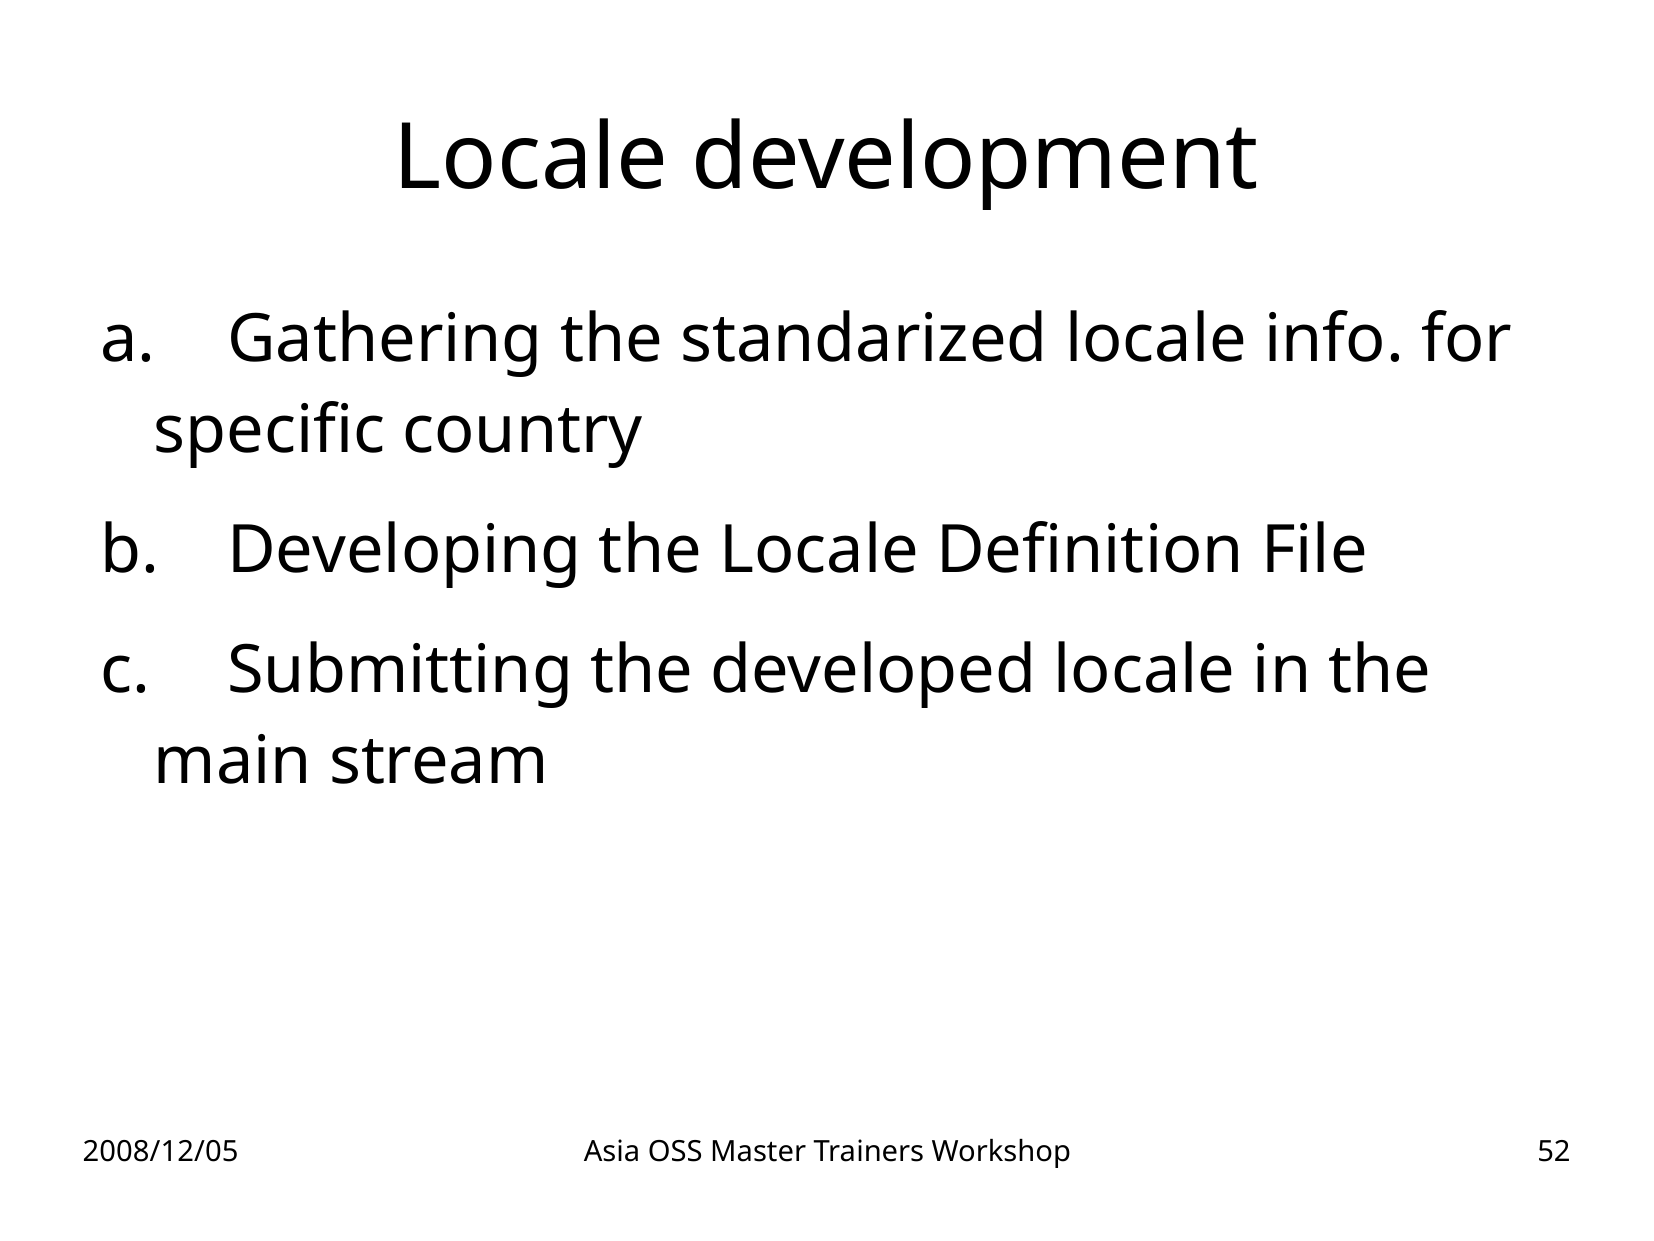

# Locale development
a.	Gathering the standarized locale info. for specific country
b.	Developing the Locale Definition File
c.	Submitting the developed locale in the main stream
2008/12/05
Asia OSS Master Trainers Workshop
52